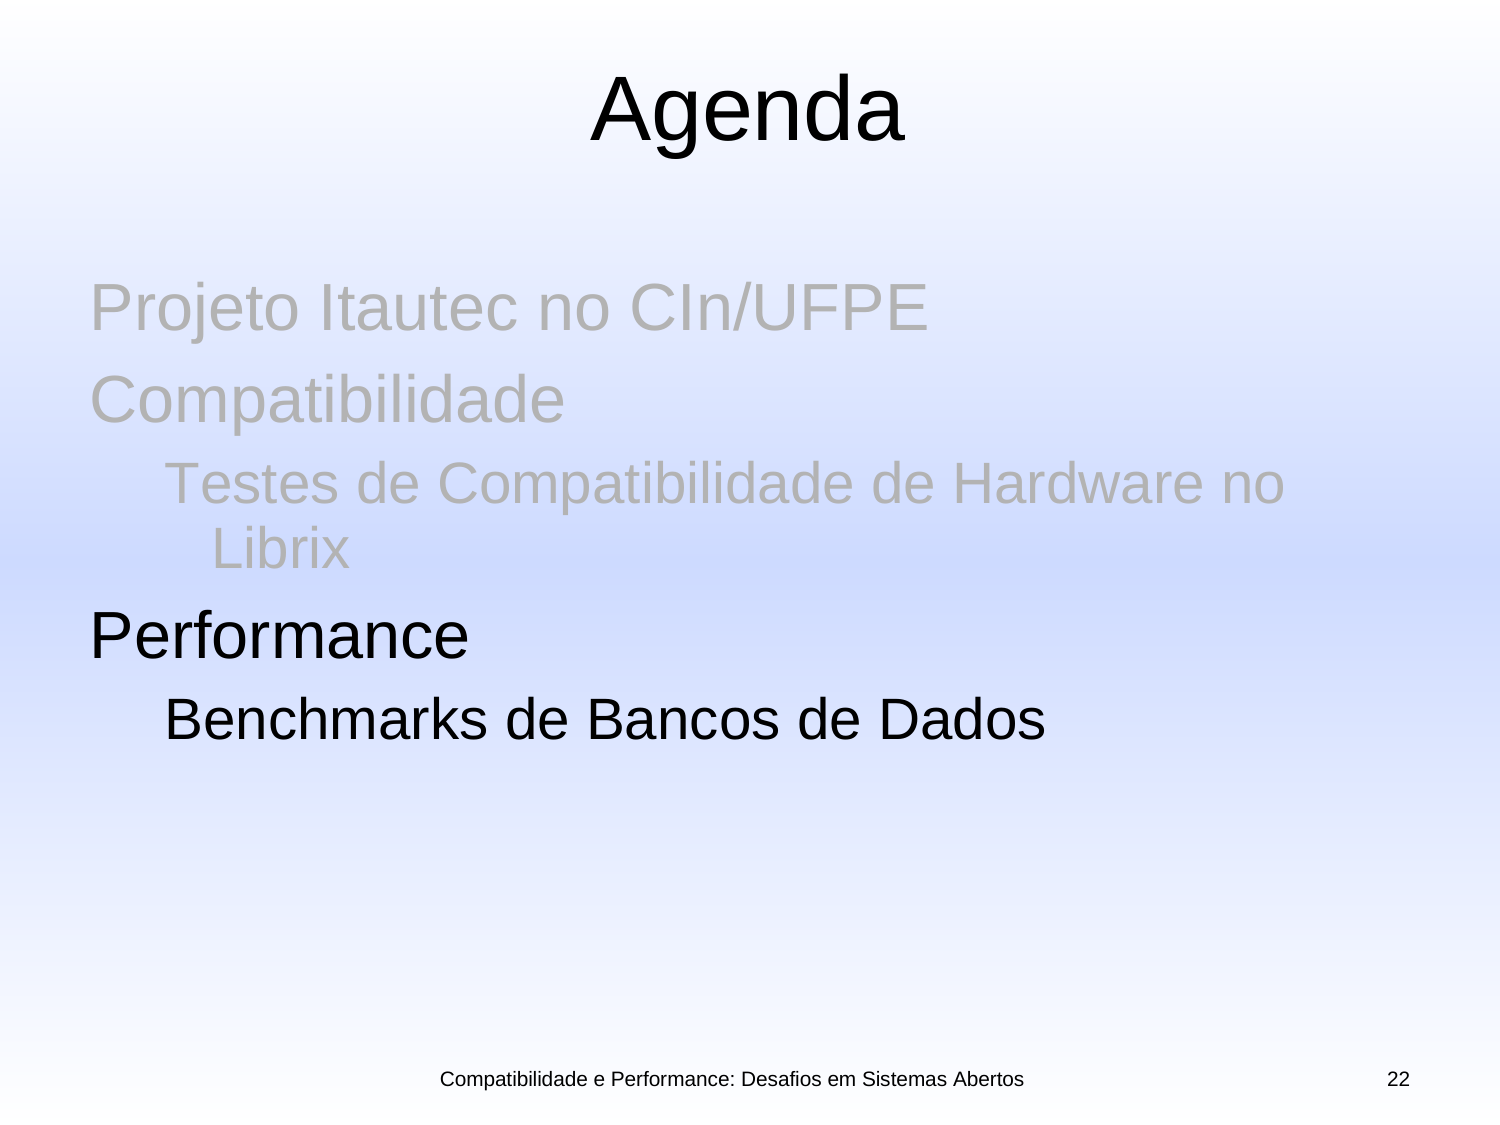

# Agenda
Projeto Itautec no CIn/UFPE
Compatibilidade
Testes de Compatibilidade de Hardware no Librix
Performance
Benchmarks de Bancos de Dados
Compatibilidade e Performance: Desafios em Sistemas Abertos
22